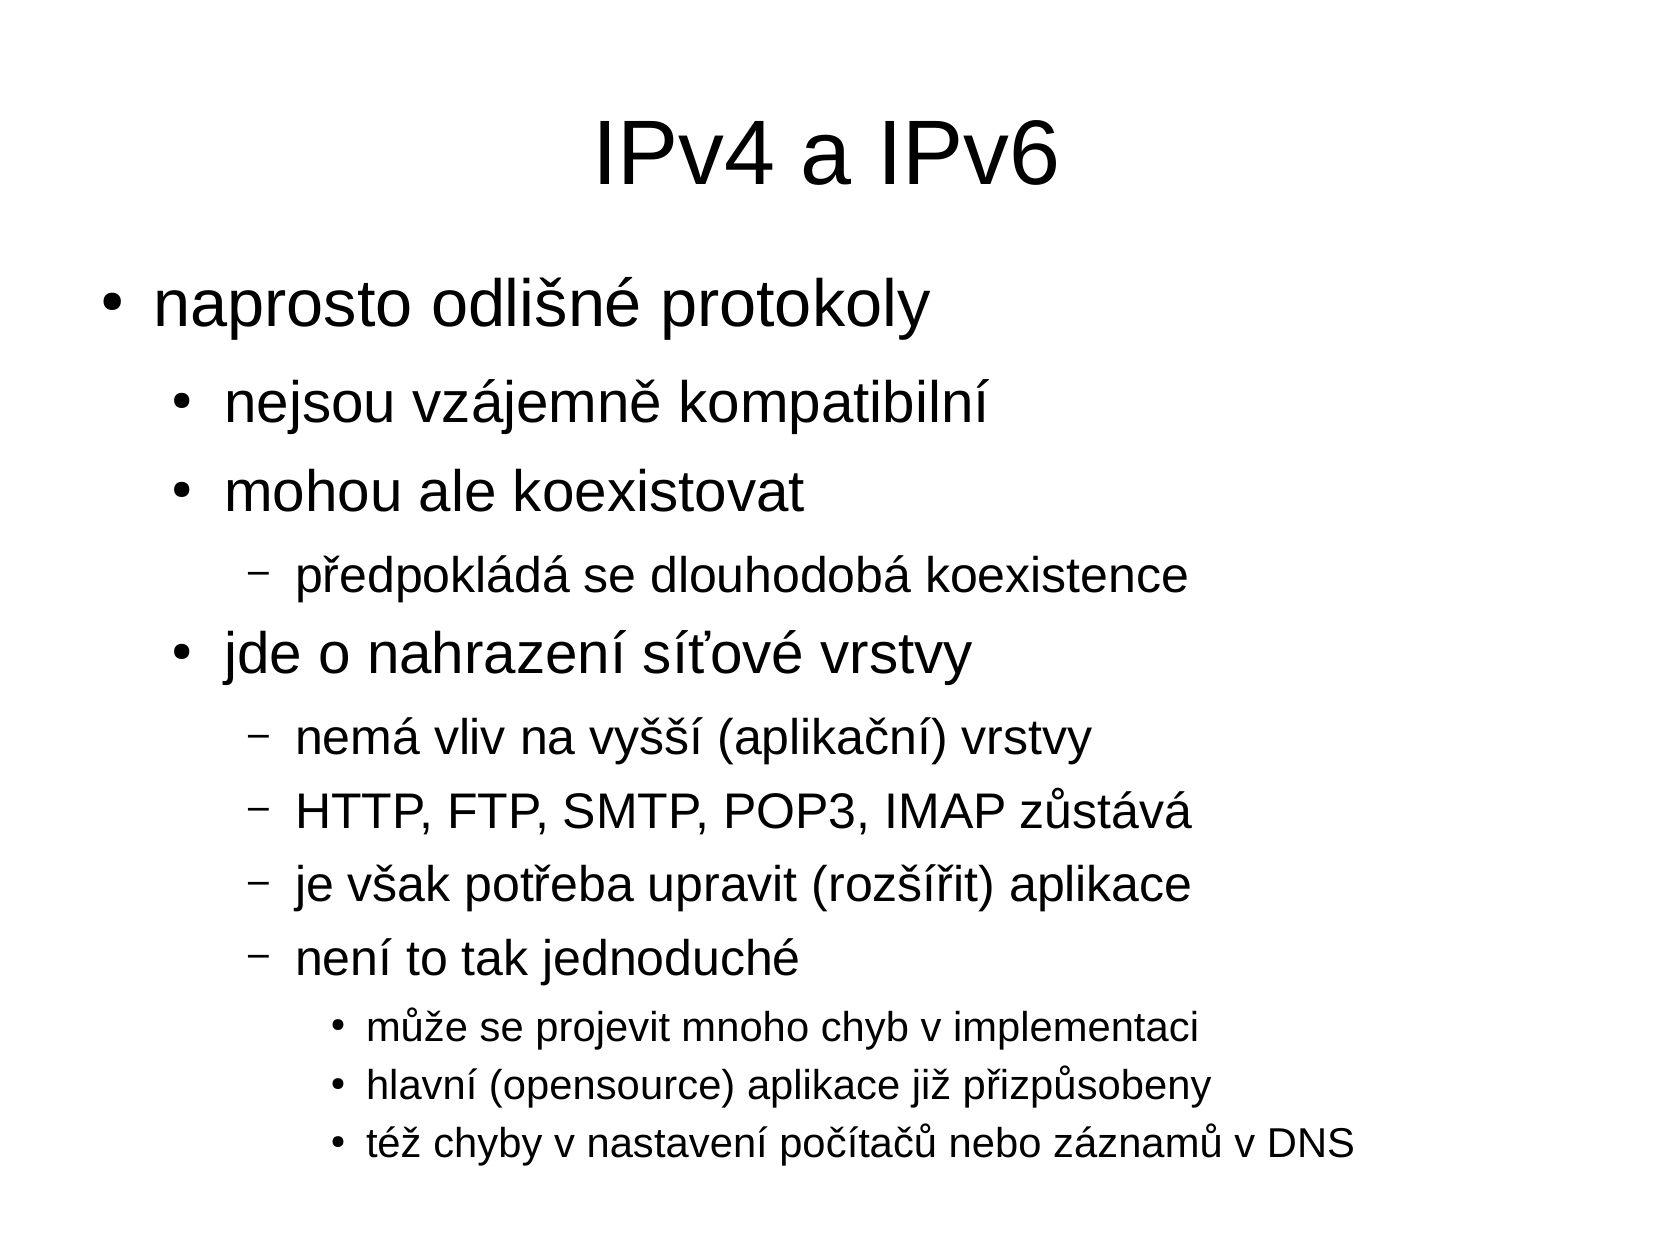

# IPv4 a IPv6
naprosto odlišné protokoly
nejsou vzájemně kompatibilní
mohou ale koexistovat
předpokládá se dlouhodobá koexistence
jde o nahrazení síťové vrstvy
nemá vliv na vyšší (aplikační) vrstvy
HTTP, FTP, SMTP, POP3, IMAP zůstává
je však potřeba upravit (rozšířit) aplikace
není to tak jednoduché
může se projevit mnoho chyb v implementaci
hlavní (opensource) aplikace již přizpůsobeny
též chyby v nastavení počítačů nebo záznamů v DNS